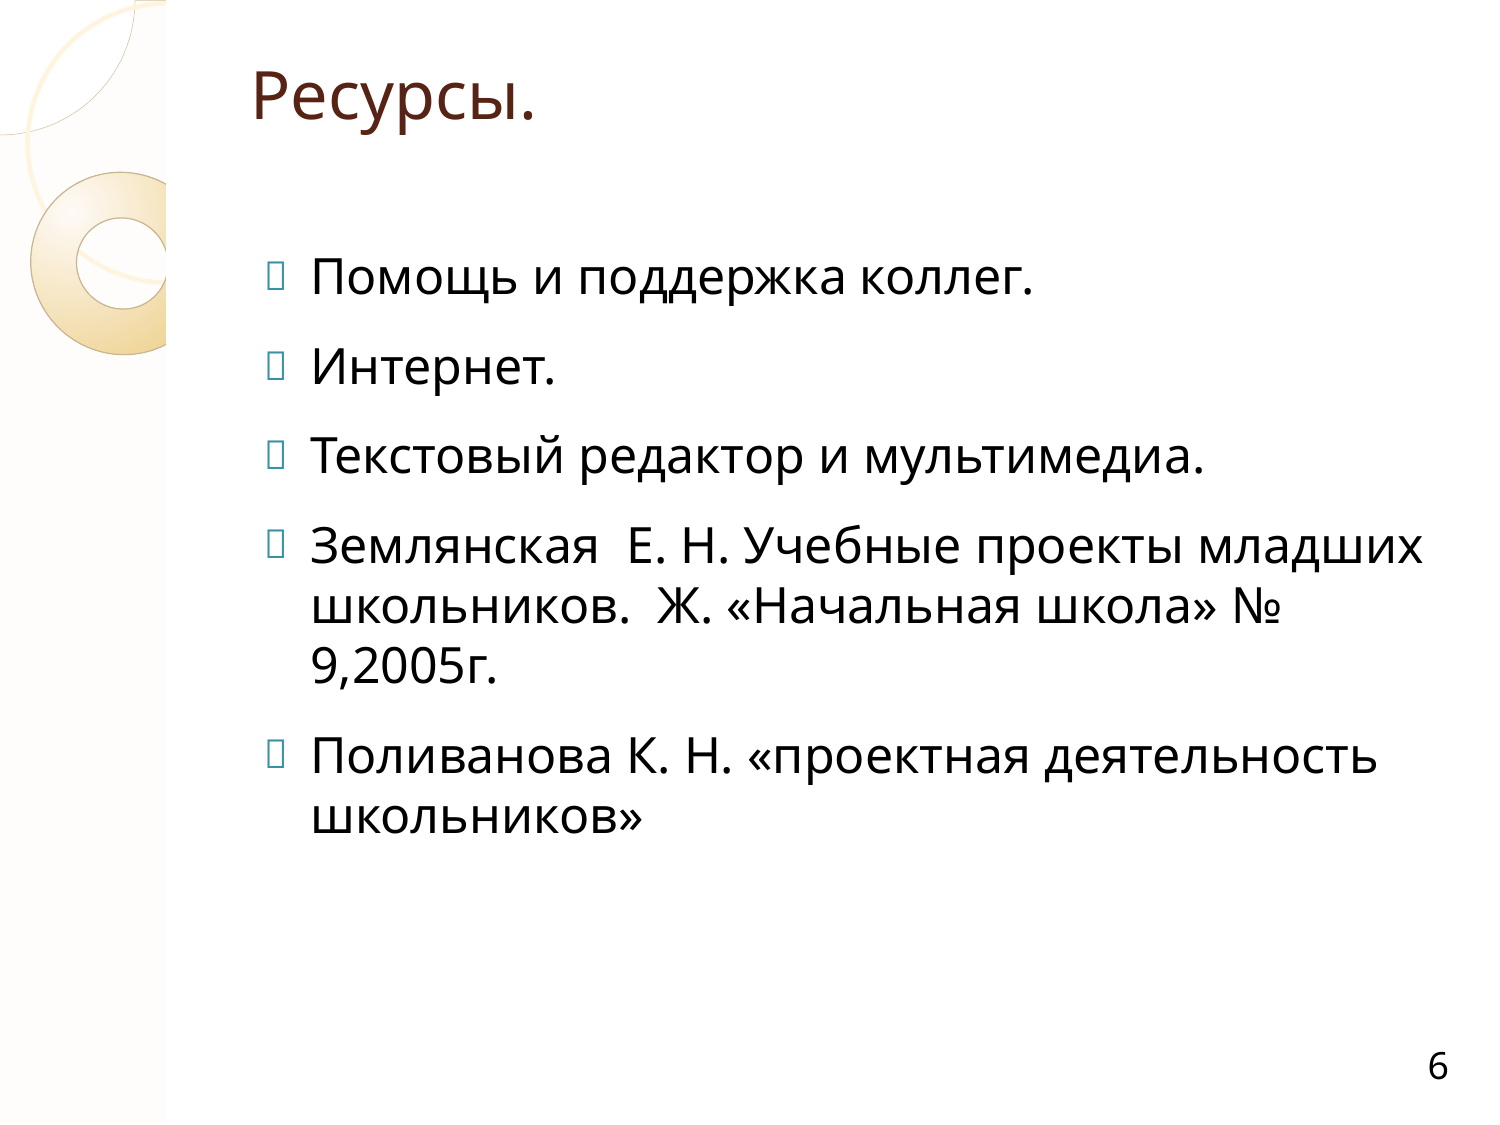

# Ресурсы.
Помощь и поддержка коллег.
Интернет.
Текстовый редактор и мультимедиа.
Землянская Е. Н. Учебные проекты младших школьников. Ж. «Начальная школа» № 9,2005г.
Поливанова К. Н. «проектная деятельность школьников»